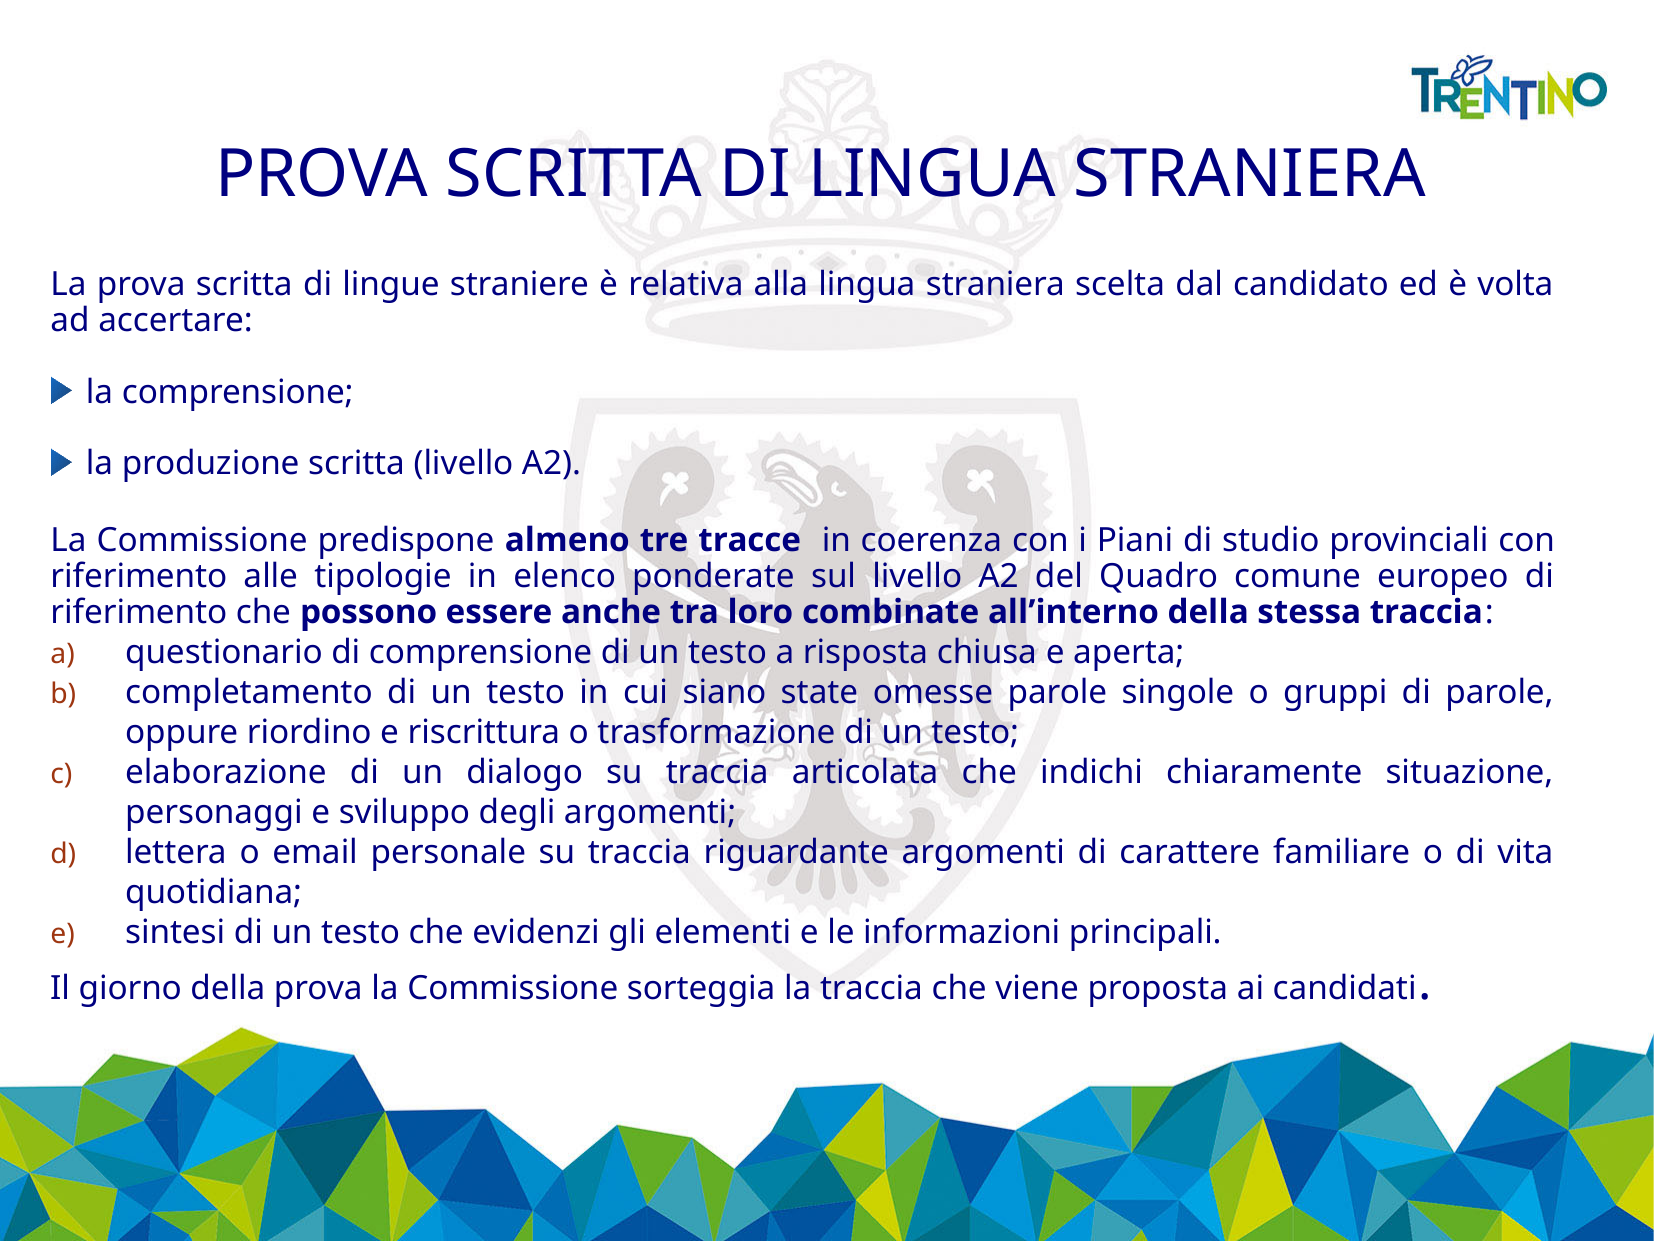

PROVA SCRITTA DI LINGUA STRANIERA
La prova scritta di lingue straniere è relativa alla lingua straniera scelta dal candidato ed è volta ad accertare:
la comprensione;
la produzione scritta (livello A2).
La Commissione predispone almeno tre tracce in coerenza con i Piani di studio provinciali con riferimento alle tipologie in elenco ponderate sul livello A2 del Quadro comune europeo di riferimento che possono essere anche tra loro combinate all’interno della stessa traccia:
questionario di comprensione di un testo a risposta chiusa e aperta;
completamento di un testo in cui siano state omesse parole singole o gruppi di parole, oppure riordino e riscrittura o trasformazione di un testo;
elaborazione di un dialogo su traccia articolata che indichi chiaramente situazione, personaggi e sviluppo degli argomenti;
lettera o email personale su traccia riguardante argomenti di carattere familiare o di vita quotidiana;
sintesi di un testo che evidenzi gli elementi e le informazioni principali.
Il giorno della prova la Commissione sorteggia la traccia che viene proposta ai candidati.